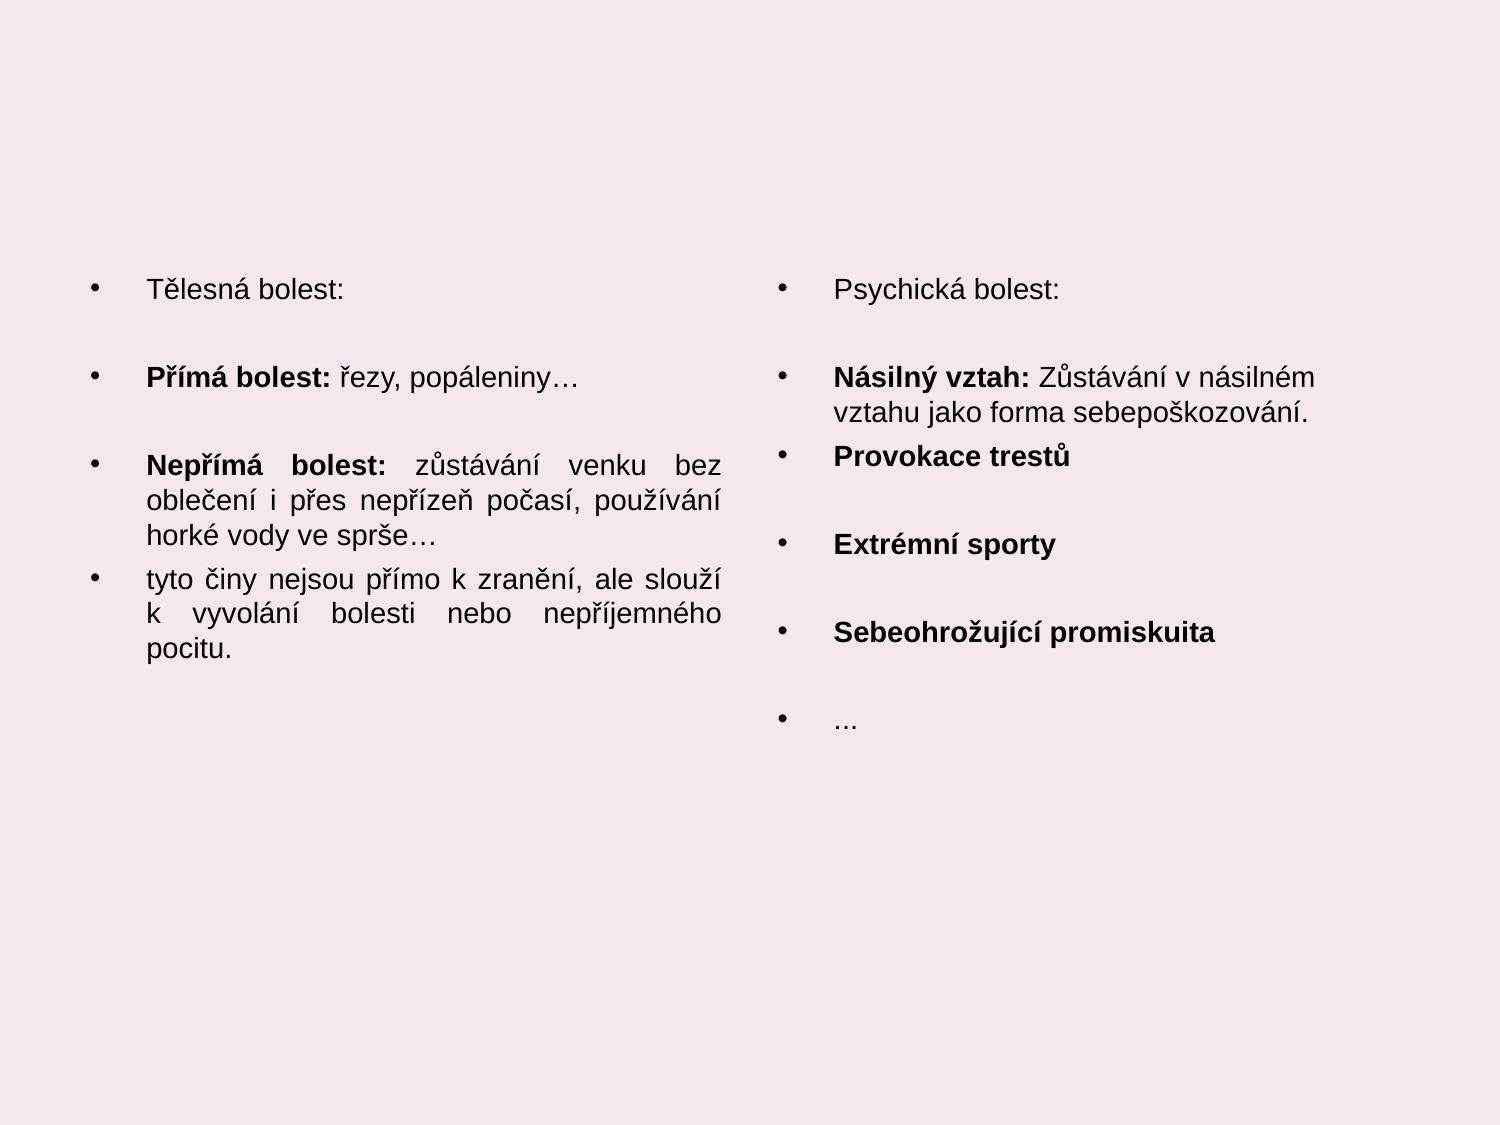

#
Tělesná bolest:
Přímá bolest: řezy, popáleniny…
Nepřímá bolest: zůstávání venku bez oblečení i přes nepřízeň počasí, používání horké vody ve sprše…
tyto činy nejsou přímo k zranění, ale slouží k vyvolání bolesti nebo nepříjemného pocitu.
Psychická bolest:
Násilný vztah: Zůstávání v násilném vztahu jako forma sebepoškozování.
Provokace trestů
Extrémní sporty
Sebeohrožující promiskuita
...